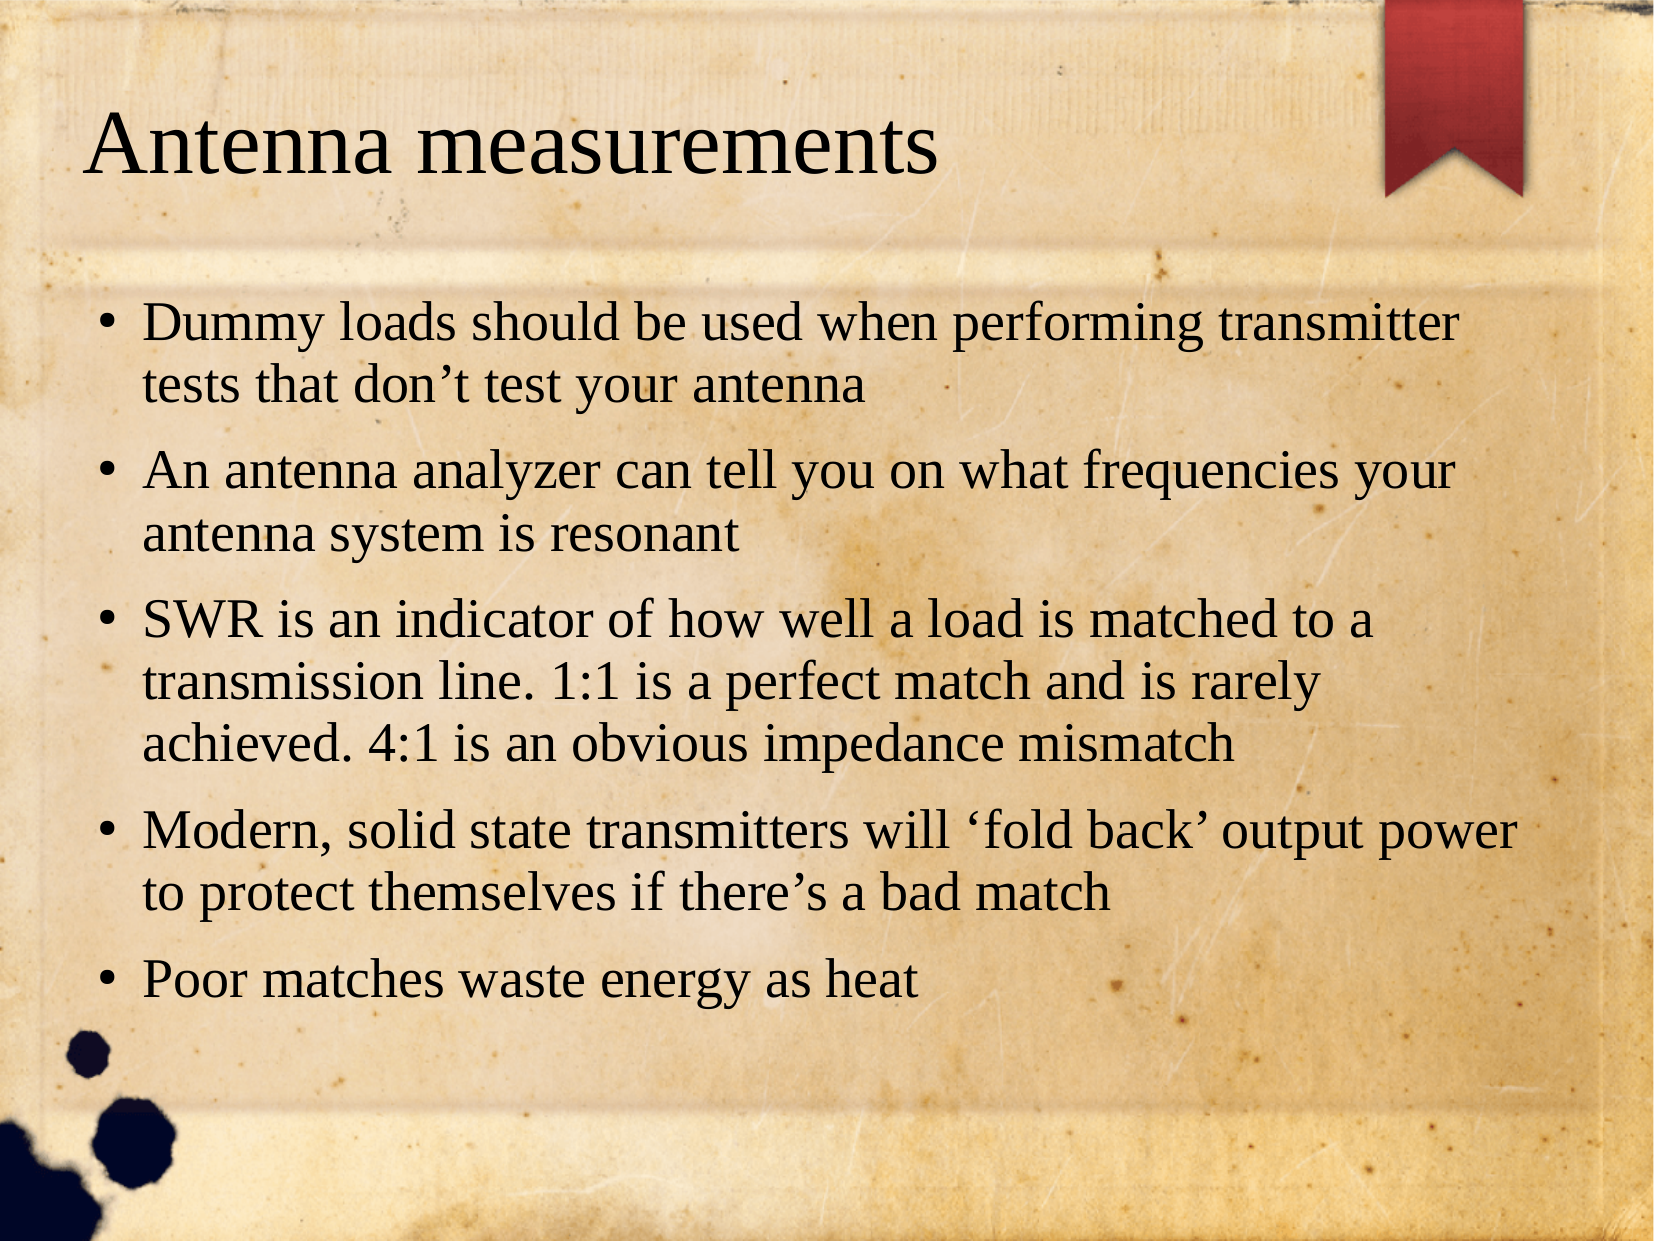

# Antenna measurements
Dummy loads should be used when performing transmitter tests that don’t test your antenna
An antenna analyzer can tell you on what frequencies your antenna system is resonant
SWR is an indicator of how well a load is matched to a transmission line. 1:1 is a perfect match and is rarely achieved. 4:1 is an obvious impedance mismatch
Modern, solid state transmitters will ‘fold back’ output power to protect themselves if there’s a bad match
Poor matches waste energy as heat